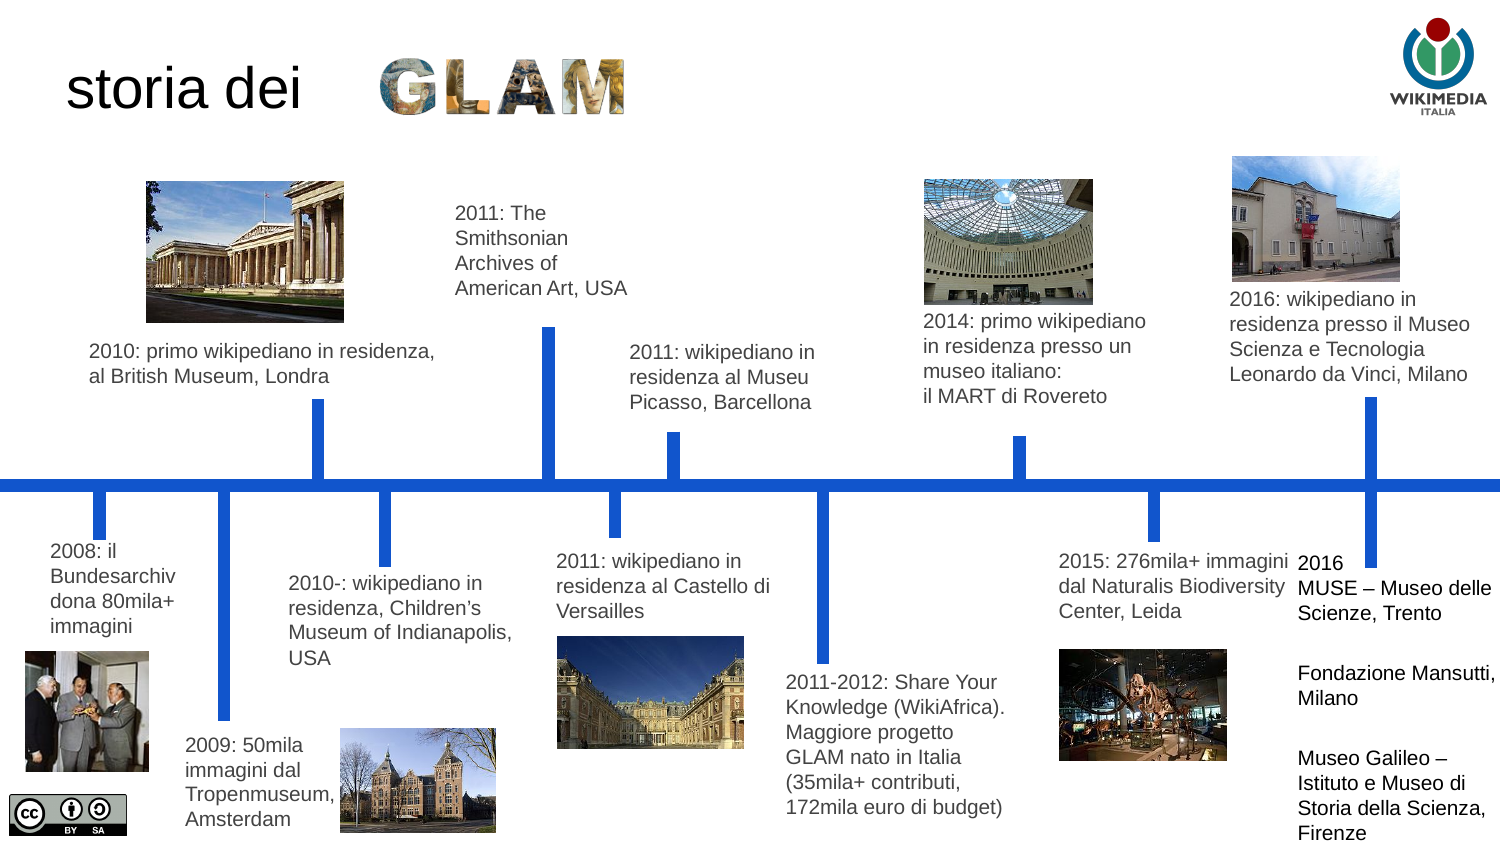

#
storia dei
2011: The Smithsonian Archives of American Art, USA
2016: wikipediano in residenza presso il Museo Scienza e Tecnologia Leonardo da Vinci, Milano
2014: primo wikipediano in residenza presso un museo italiano:
il MART di Rovereto
2010: primo wikipediano in residenza, al British Museum, Londra
2011: wikipediano in residenza al Museu Picasso, Barcellona
2008: il Bundesarchiv
dona 80mila+ immagini
2015: 276mila+ immagini dal Naturalis Biodiversity Center, Leida
2011: wikipediano in residenza al Castello di Versailles
2010-: wikipediano in residenza, Children’s Museum of Indianapolis, USA
2016
MUSE – Museo delle Scienze, Trento
Fondazione Mansutti, Milano
Museo Galileo – Istituto e Museo di Storia della Scienza, Firenze
2011-2012: Share Your Knowledge (WikiAfrica). Maggiore progetto GLAM nato in Italia (35mila+ contributi, 172mila euro di budget)
2009: 50mila immagini dal Tropenmuseum, Amsterdam